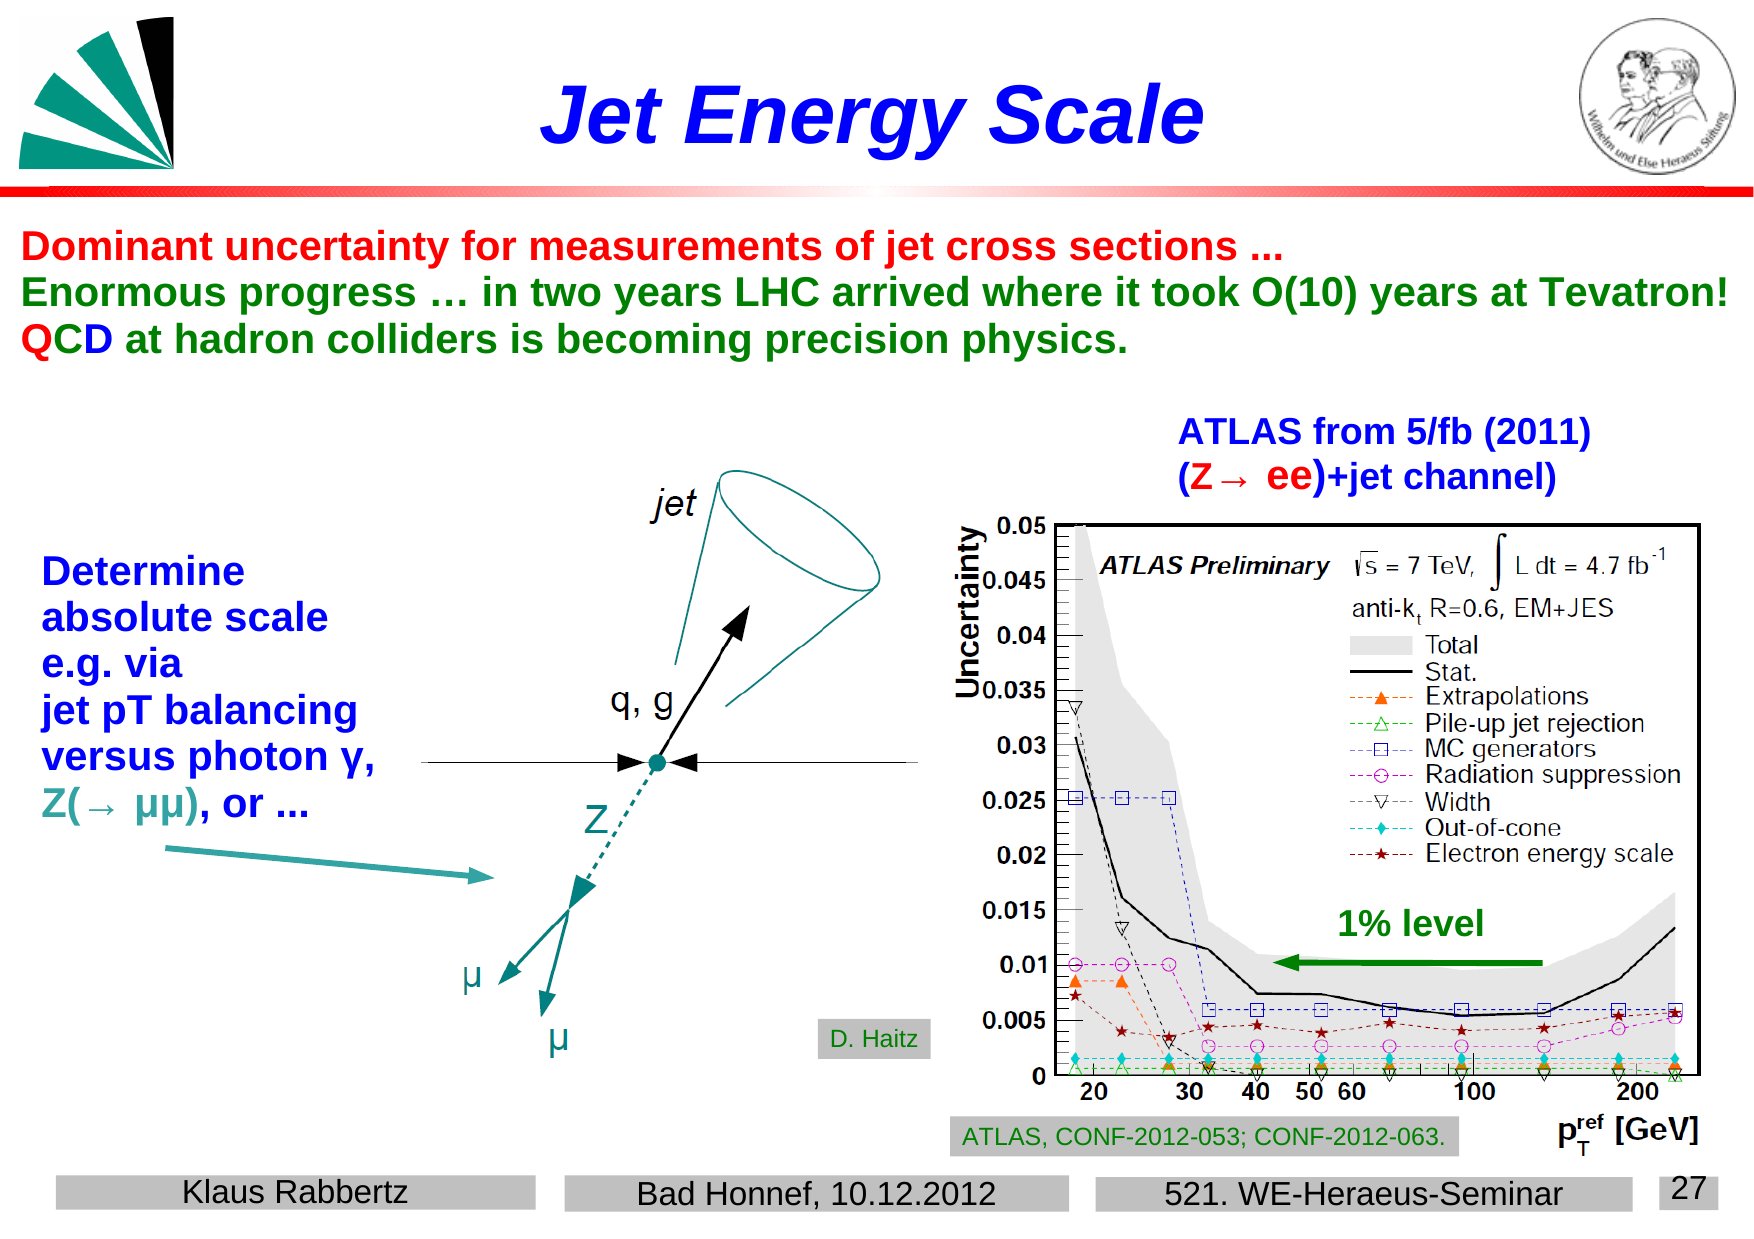

# Jet Energy Scale
Dominant uncertainty for measurements of jet cross sections ...
Enormous progress … in two years LHC arrived where it took O(10) years at Tevatron!
QCD at hadron colliders is becoming precision physics.
ATLAS from 5/fb (2011)
(Z→ ee)+jet channel)
Determine
absolute scale
e.g. via
jet pT balancing
versus photon γ,
Z(→ μμ), or ...
1% level
D. Haitz
ATLAS, CONF-2012-053; CONF-2012-063.